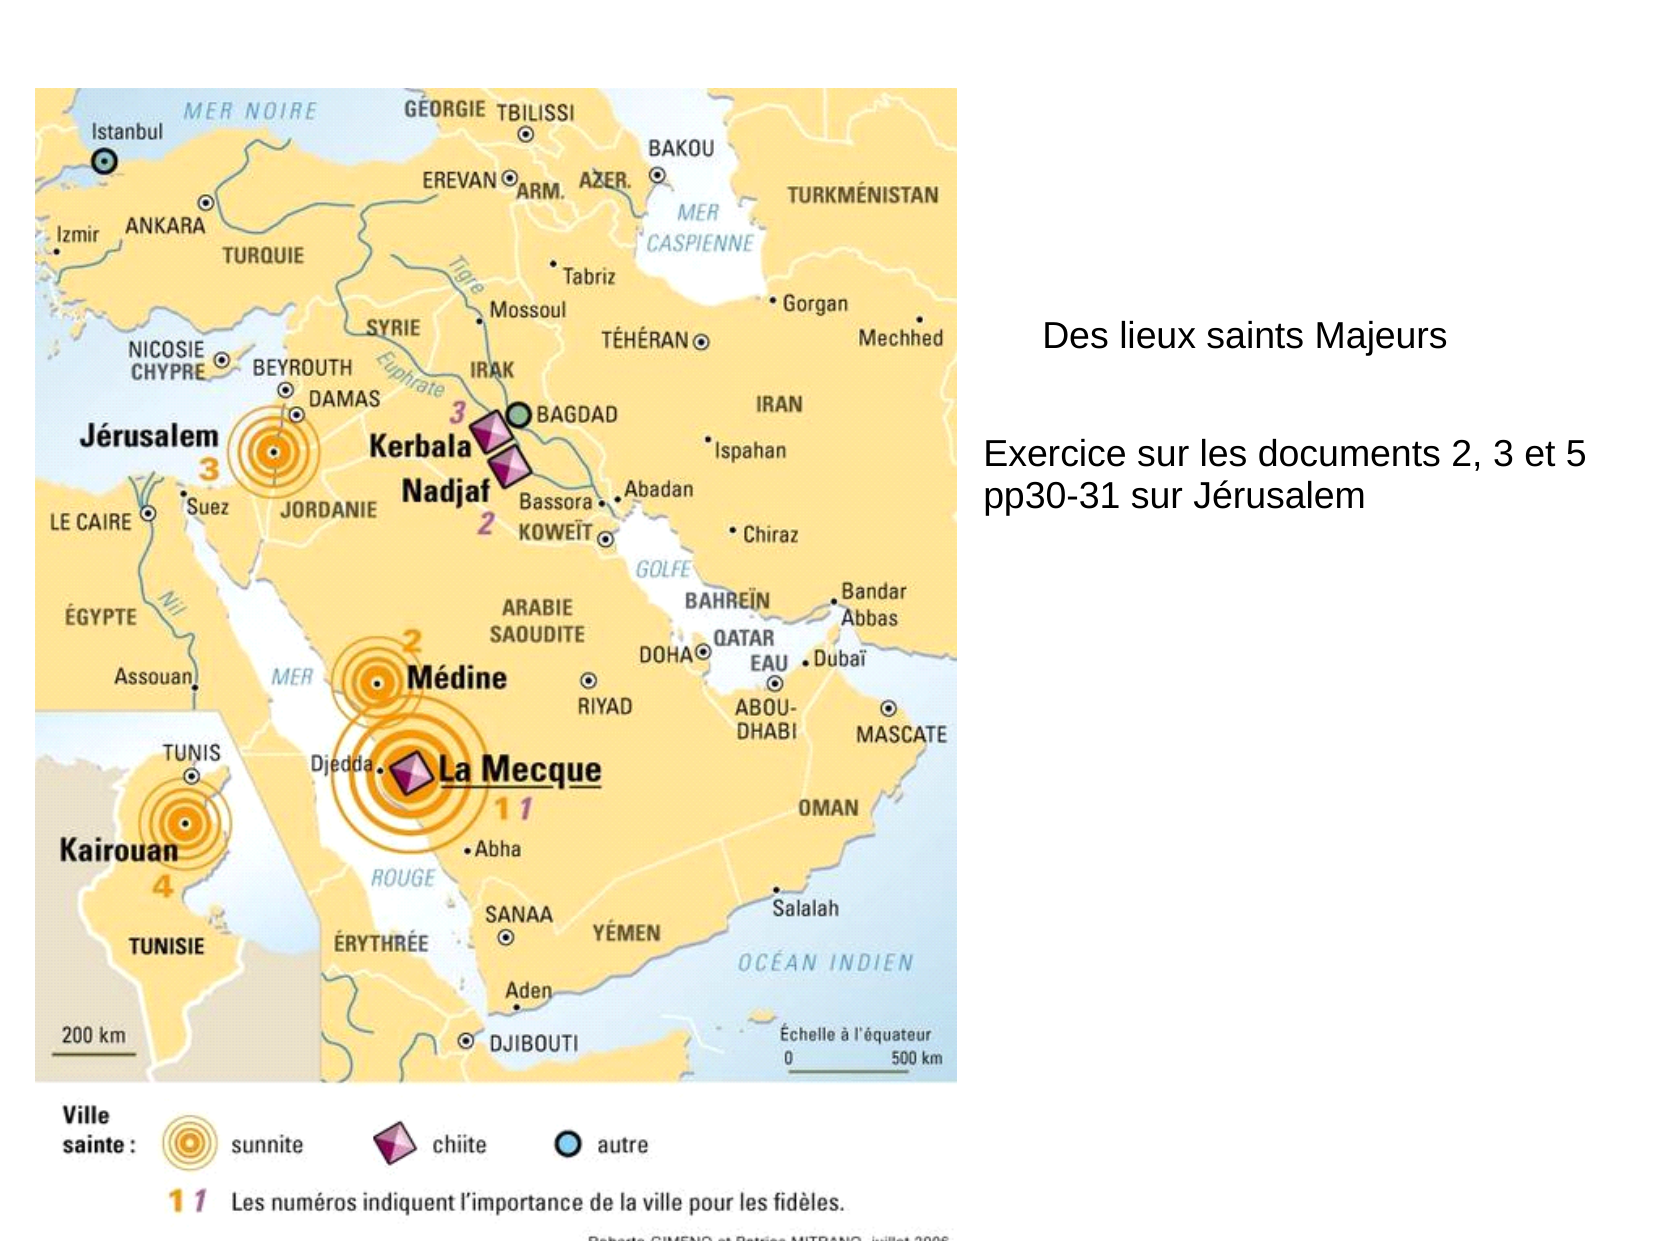

Des lieux saints Majeurs
Exercice sur les documents 2, 3 et 5
pp30-31 sur Jérusalem